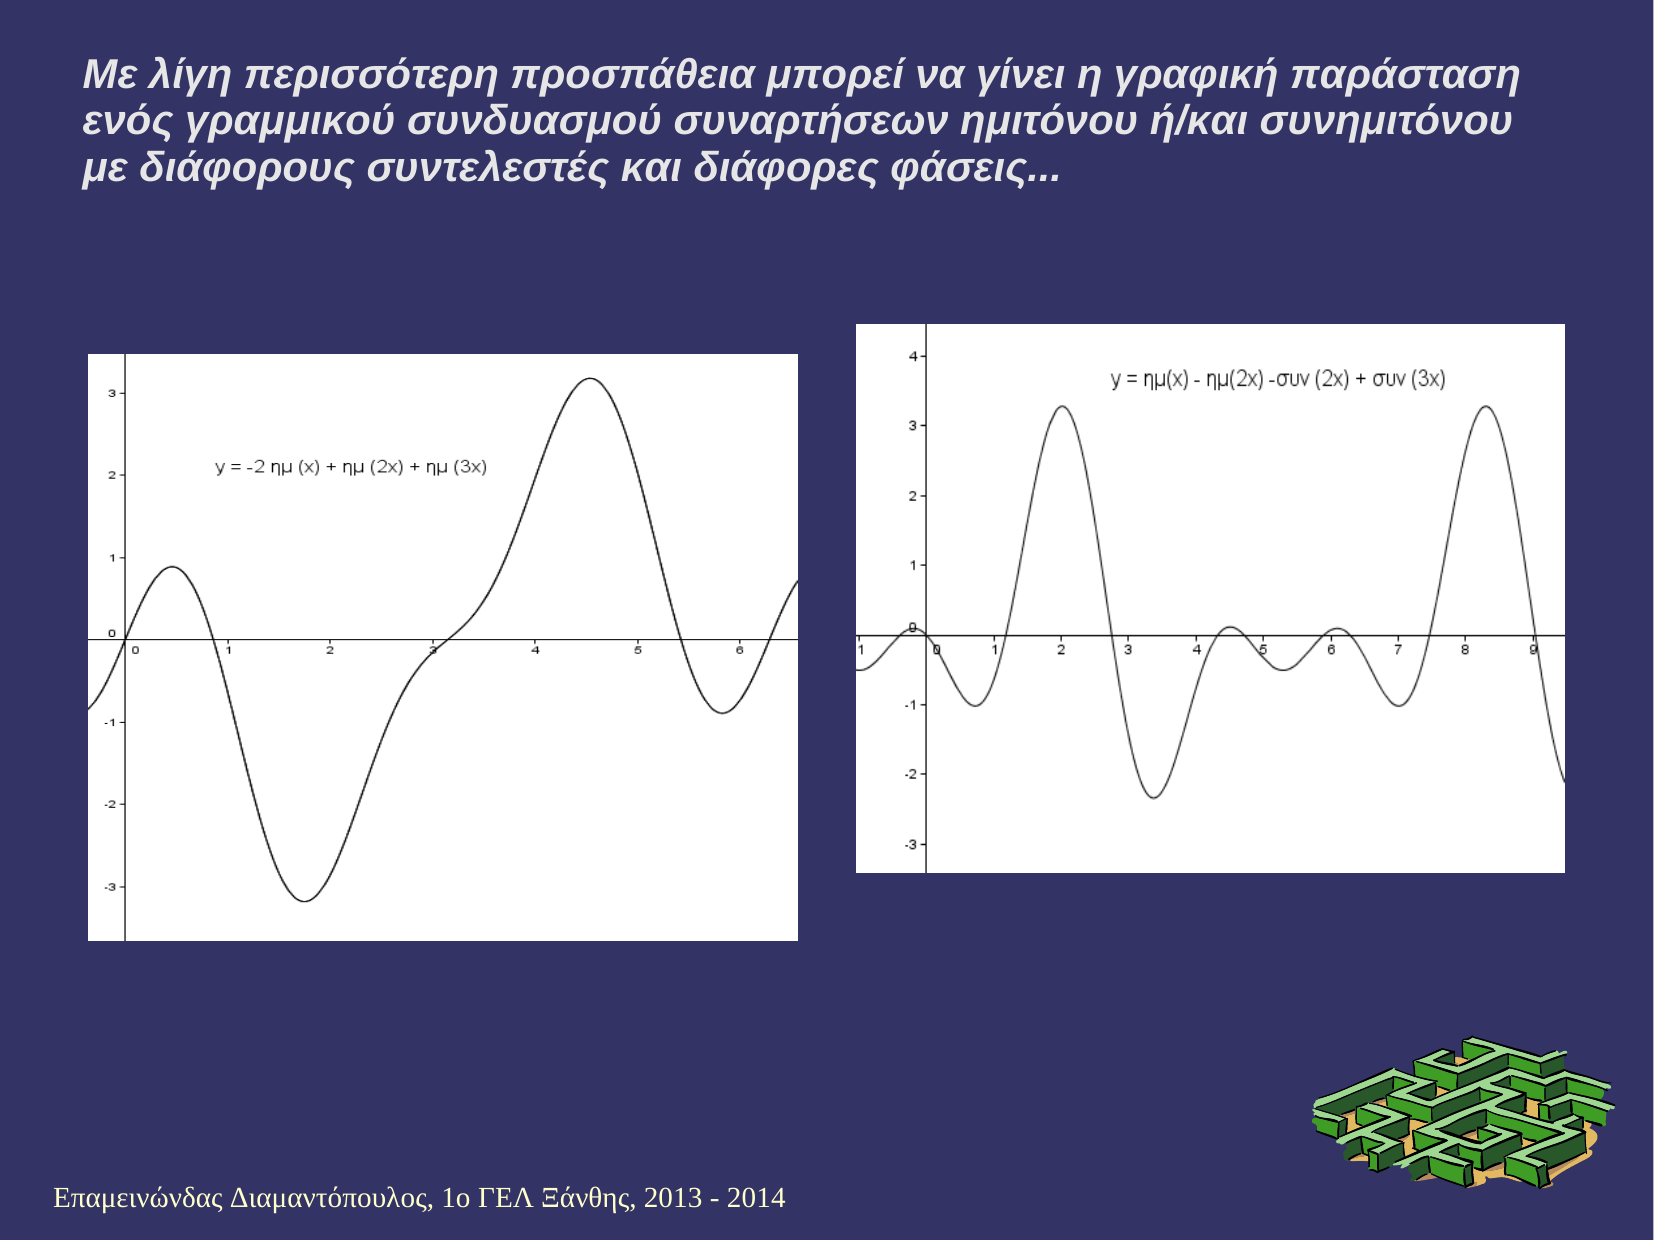

# Με λίγη περισσότερη προσπάθεια μπορεί να γίνει η γραφική παράσταση ενός γραμμικού συνδυασμού συναρτήσεων ημιτόνου ή/και συνημιτόνου με διάφορους συντελεστές και διάφορες φάσεις...